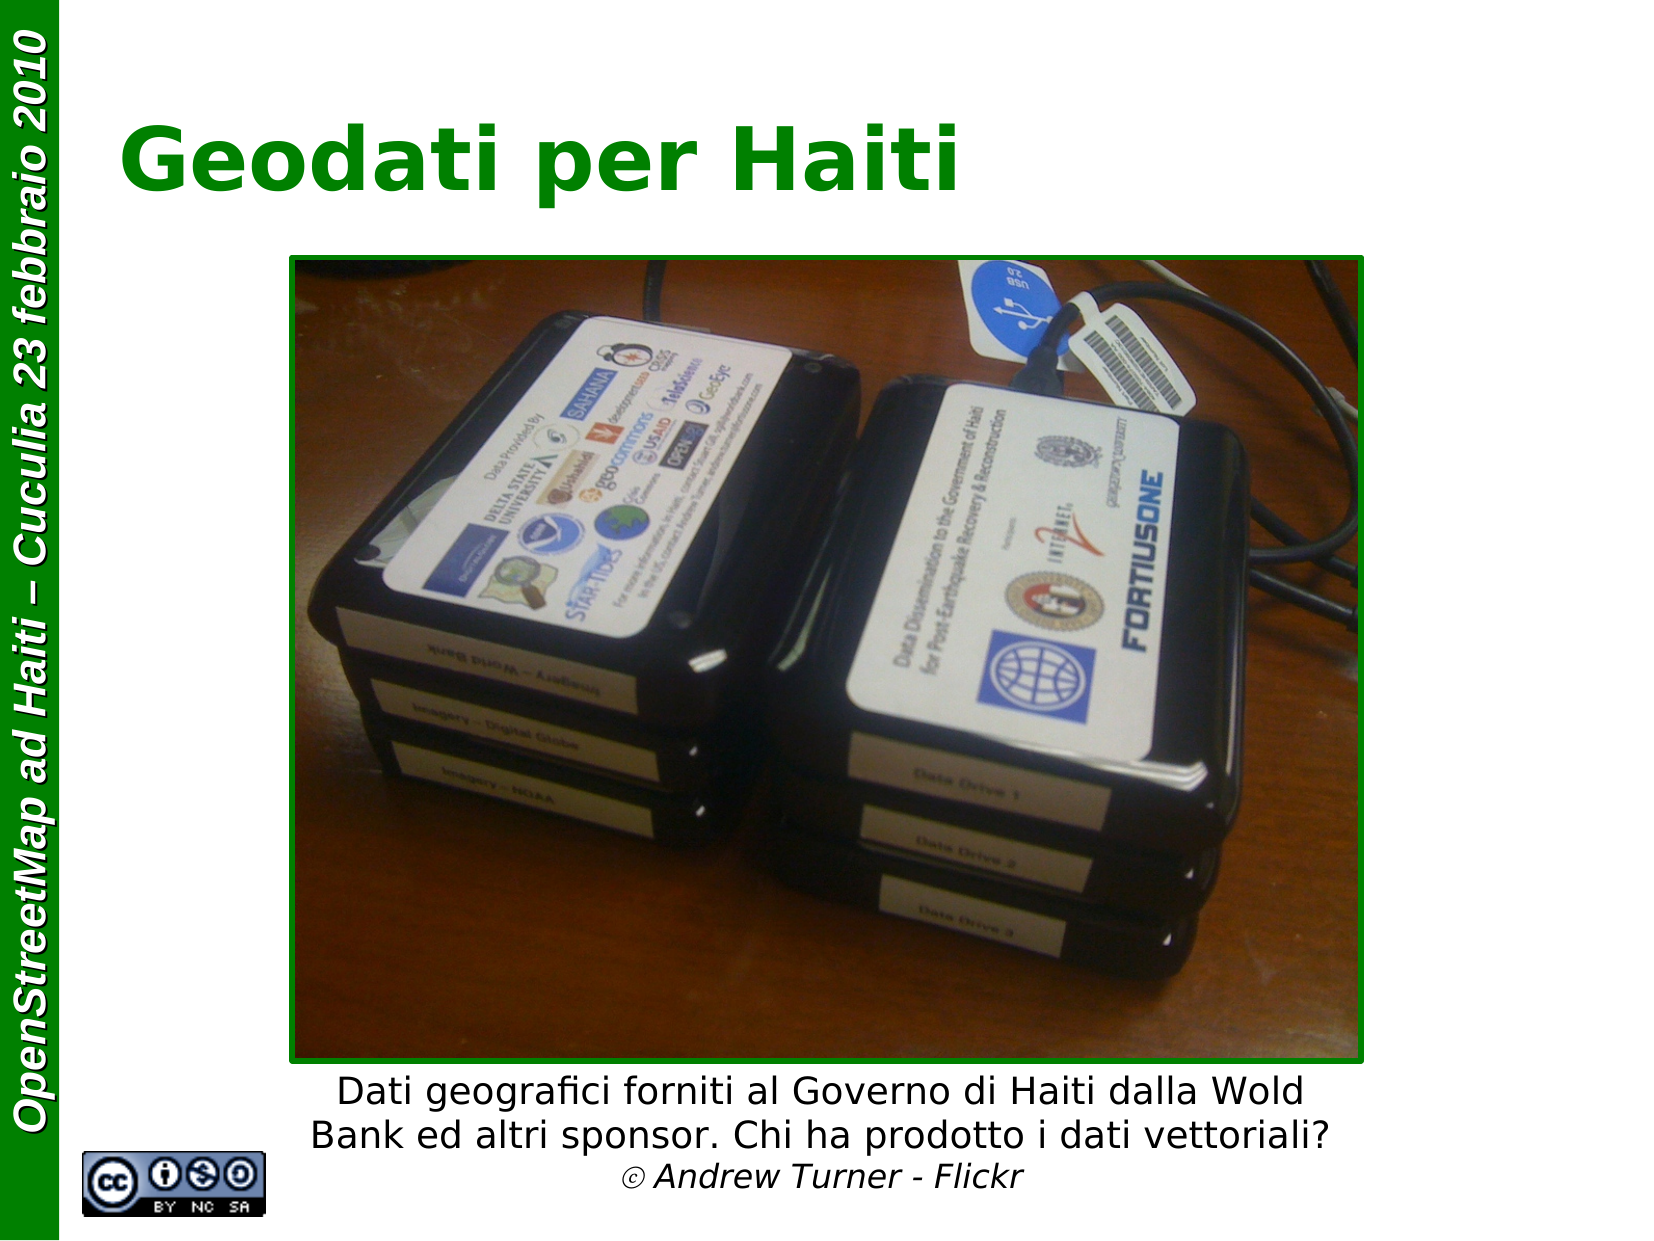

# Geodati per Haiti
Dati geografici forniti al Governo di Haiti dalla Wold Bank ed altri sponsor. Chi ha prodotto i dati vettoriali?
ⓒ Andrew Turner - Flickr